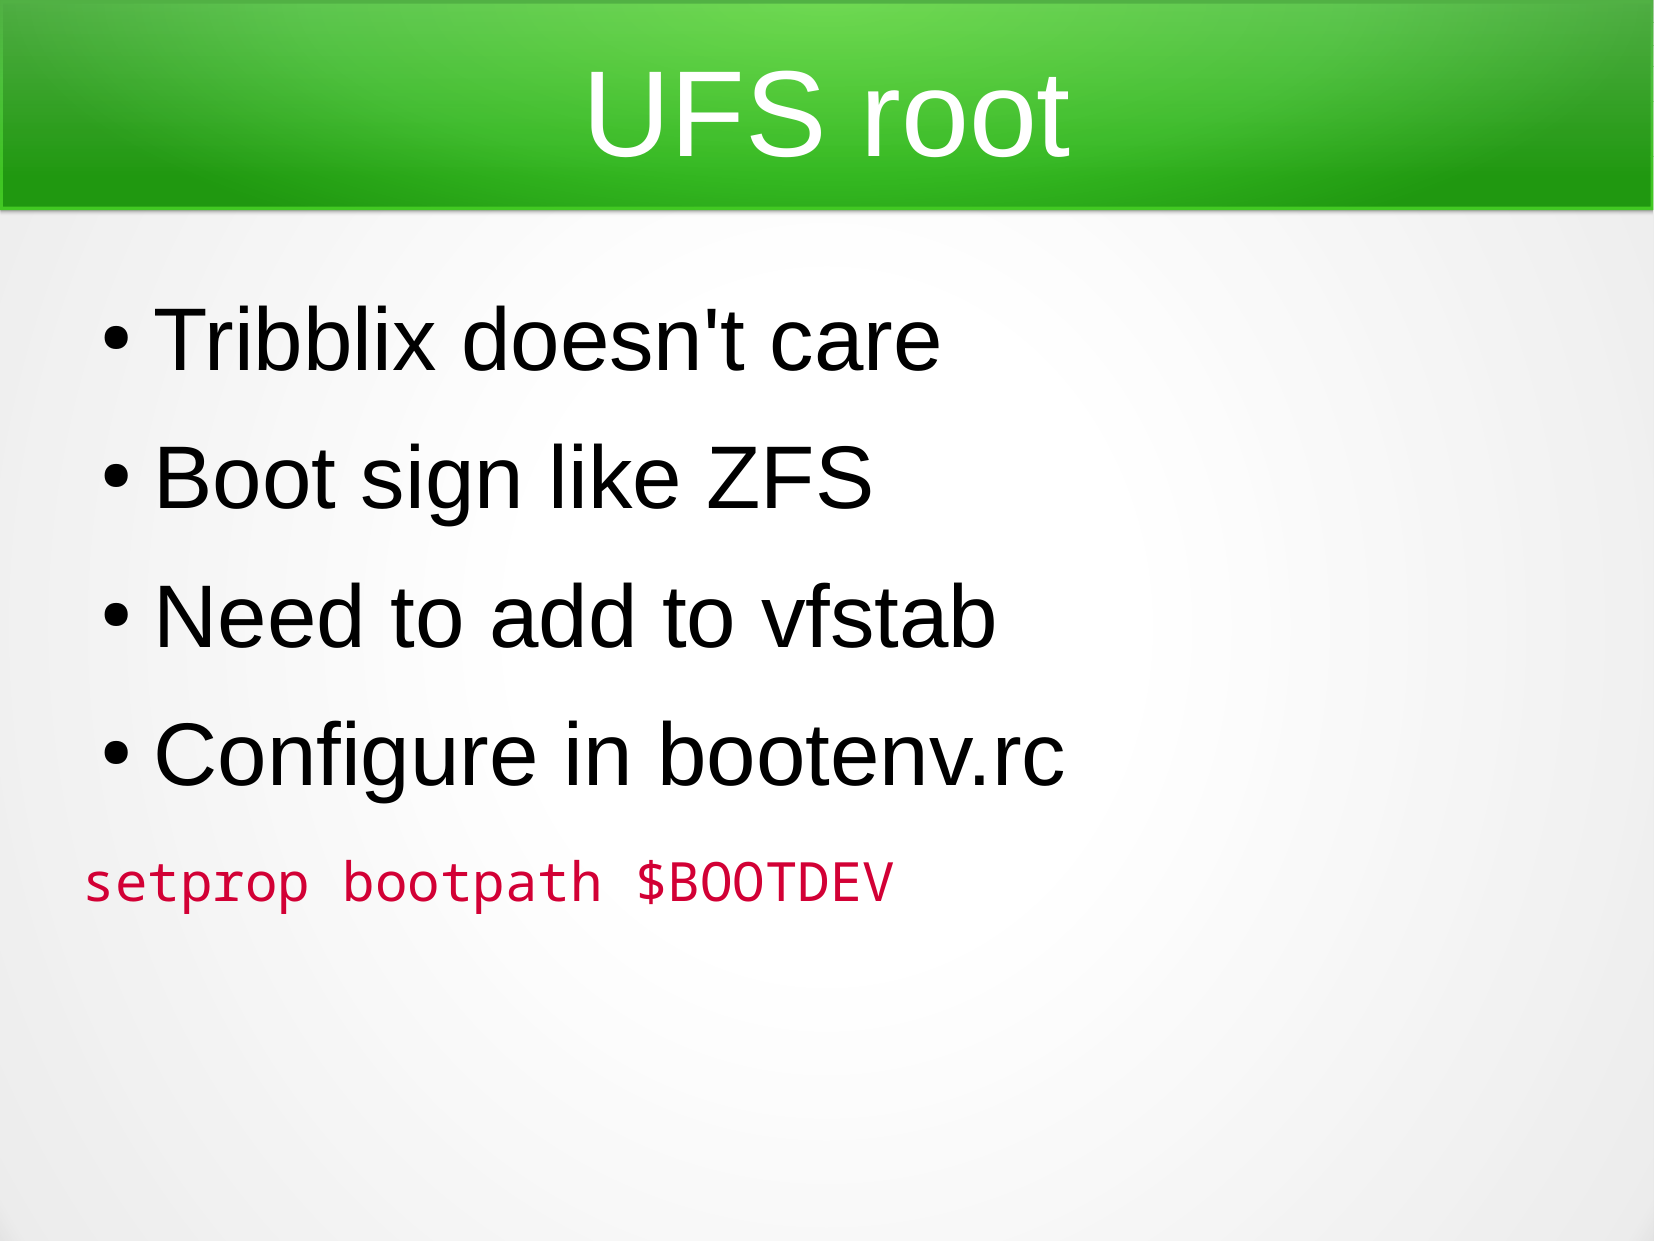

# UFS root
Tribblix doesn't care
Boot sign like ZFS
Need to add to vfstab
Configure in bootenv.rc
setprop bootpath $BOOTDEV